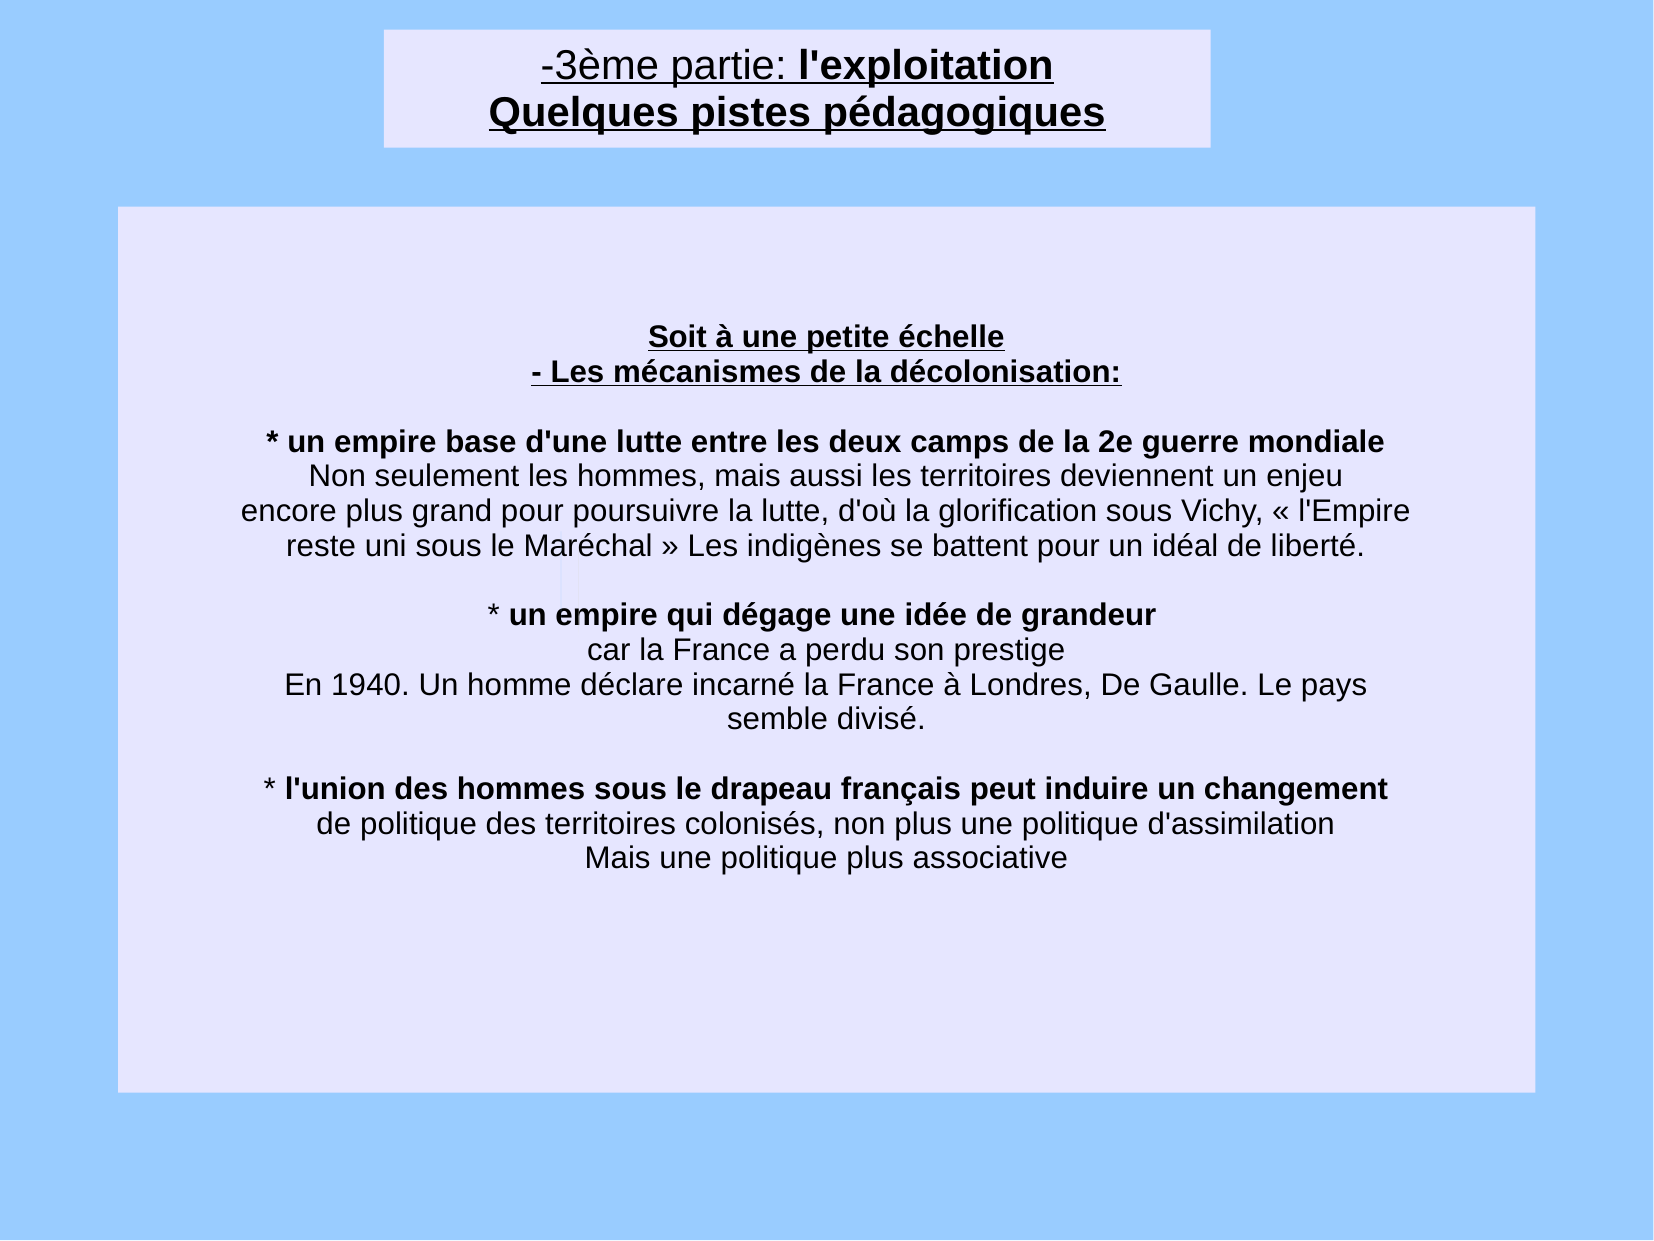

-3ème partie: l'exploitation
Quelques pistes pédagogiques
Soit à une petite échelle
- Les mécanismes de la décolonisation:
* un empire base d'une lutte entre les deux camps de la 2e guerre mondiale
Non seulement les hommes, mais aussi les territoires deviennent un enjeu
encore plus grand pour poursuivre la lutte, d'où la glorification sous Vichy, « l'Empire
reste uni sous le Maréchal » Les indigènes se battent pour un idéal de liberté.
* un empire qui dégage une idée de grandeur
car la France a perdu son prestige
En 1940. Un homme déclare incarné la France à Londres, De Gaulle. Le pays
semble divisé.
* l'union des hommes sous le drapeau français peut induire un changement
de politique des territoires colonisés, non plus une politique d'assimilation
Mais une politique plus associative